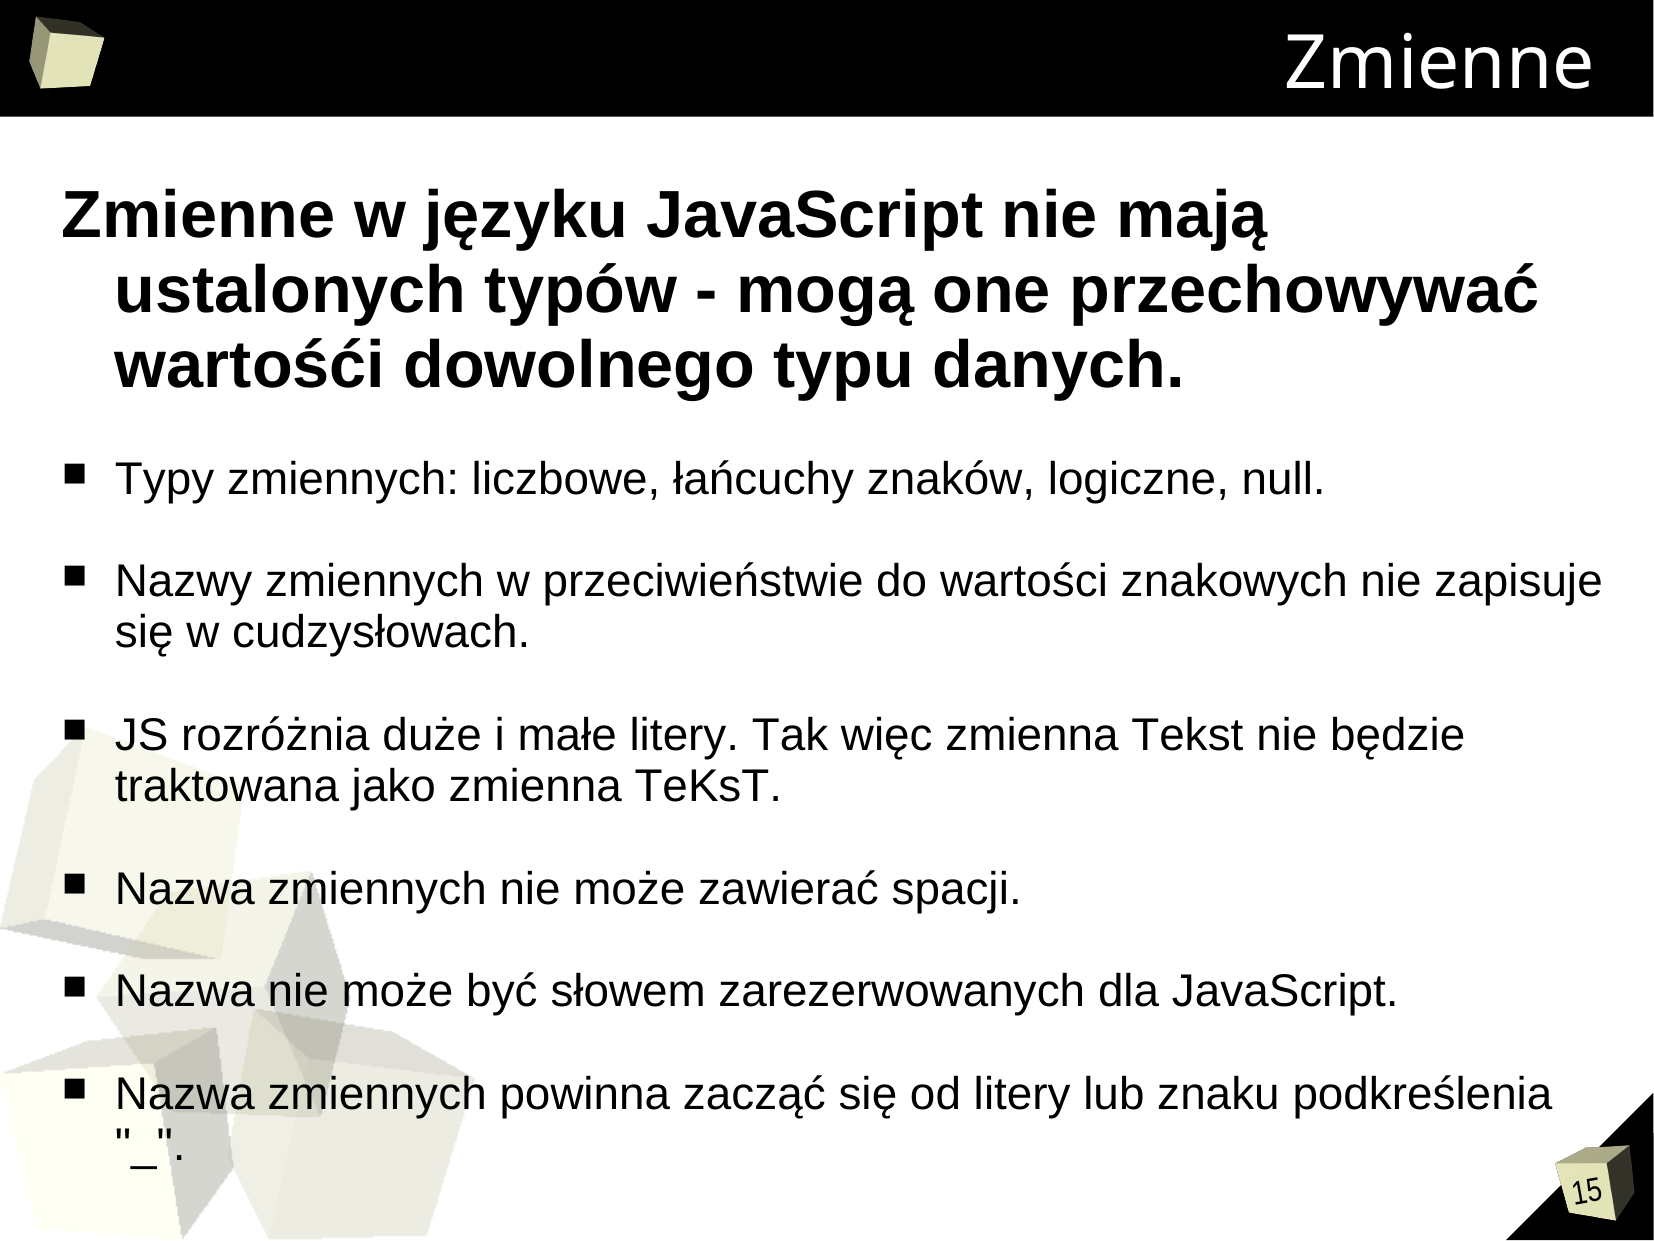

# Zmienne
Zmienne w języku JavaScript nie mają ustalonych typów - mogą one przechowywać wartośći dowolnego typu danych.
Typy zmiennych: liczbowe, łańcuchy znaków, logiczne, null.
Nazwy zmiennych w przeciwieństwie do wartości znakowych nie zapisuje się w cudzysłowach.
JS rozróżnia duże i małe litery. Tak więc zmienna Tekst nie będzie traktowana jako zmienna TeKsT.
Nazwa zmiennych nie może zawierać spacji.
Nazwa nie może być słowem zarezerwowanych dla JavaScript.
Nazwa zmiennych powinna zacząć się od litery lub znaku podkreślenia "_".